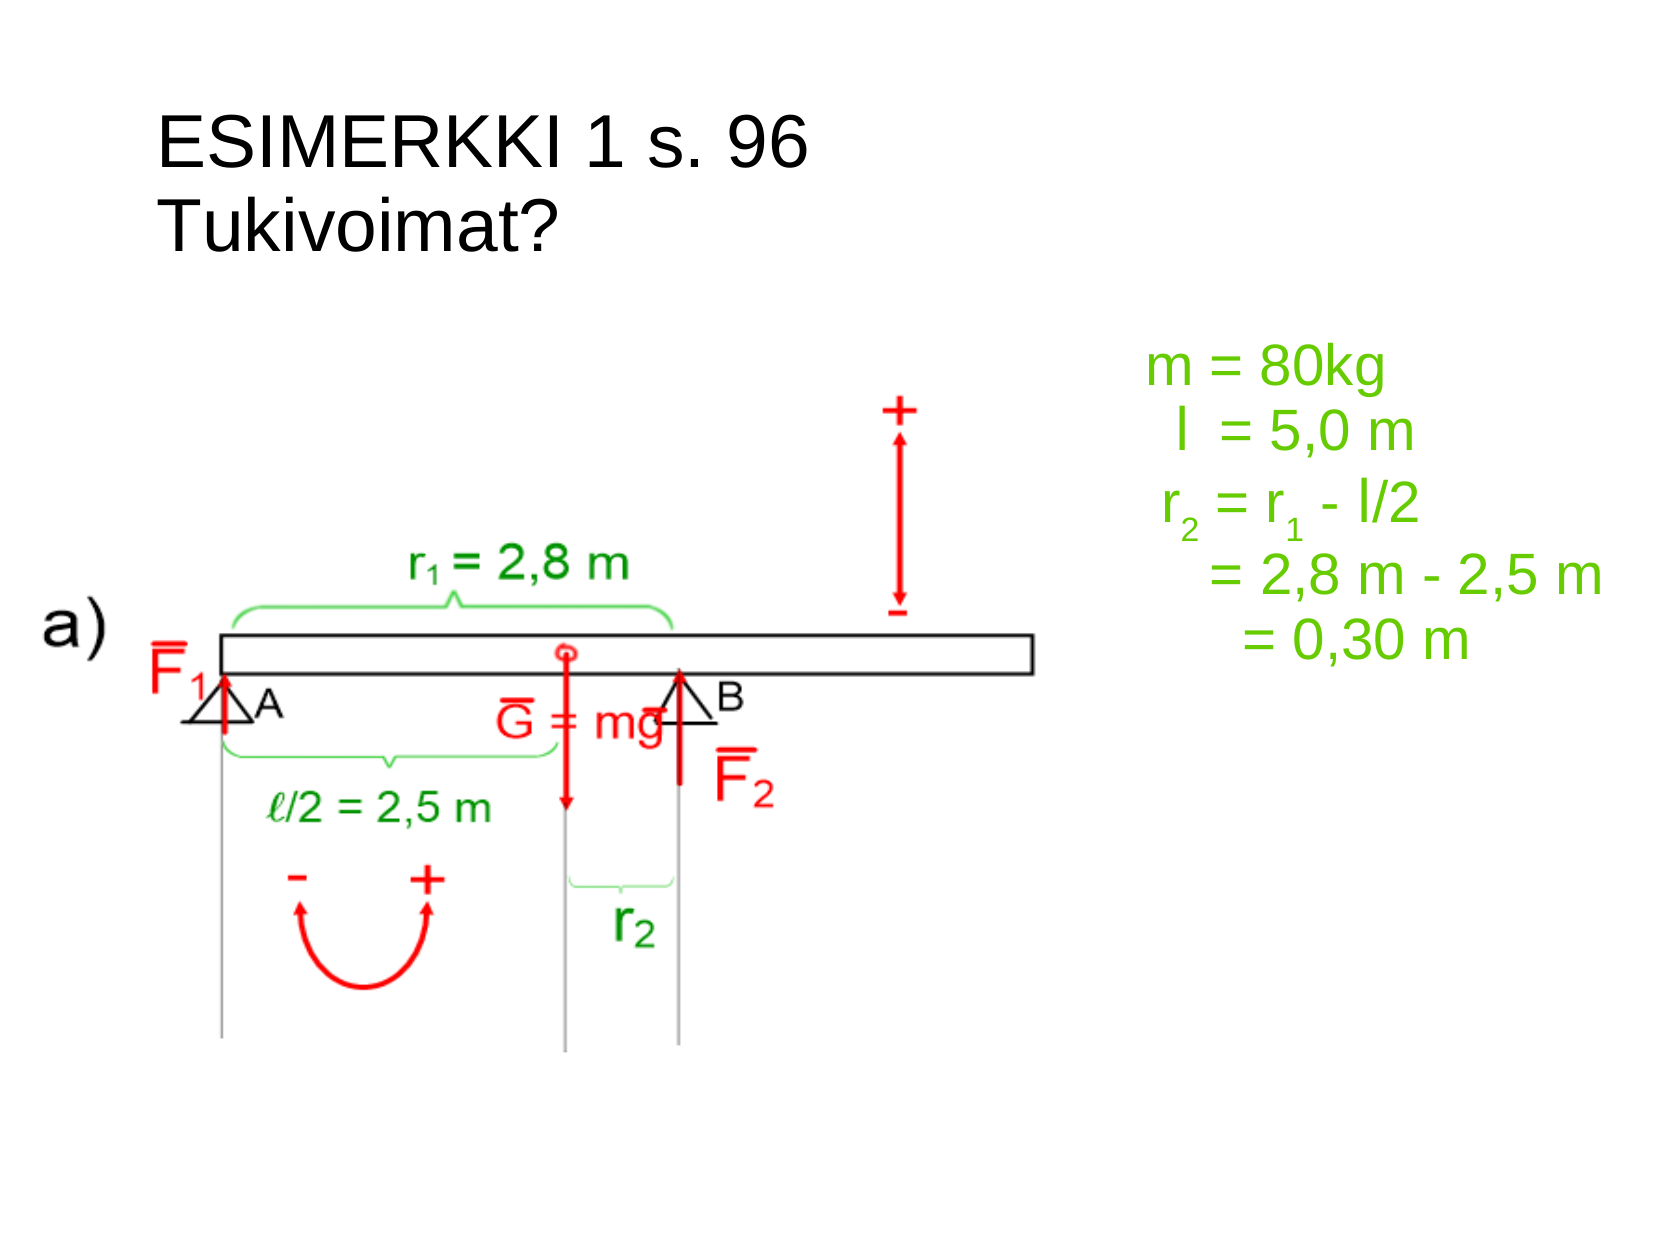

ESIMERKKI 1 s. 96
Tukivoimat?
m = 80kg
 l = 5,0 m
 r2 = r1 - l/2
 = 2,8 m - 2,5 m
 = 0,30 m